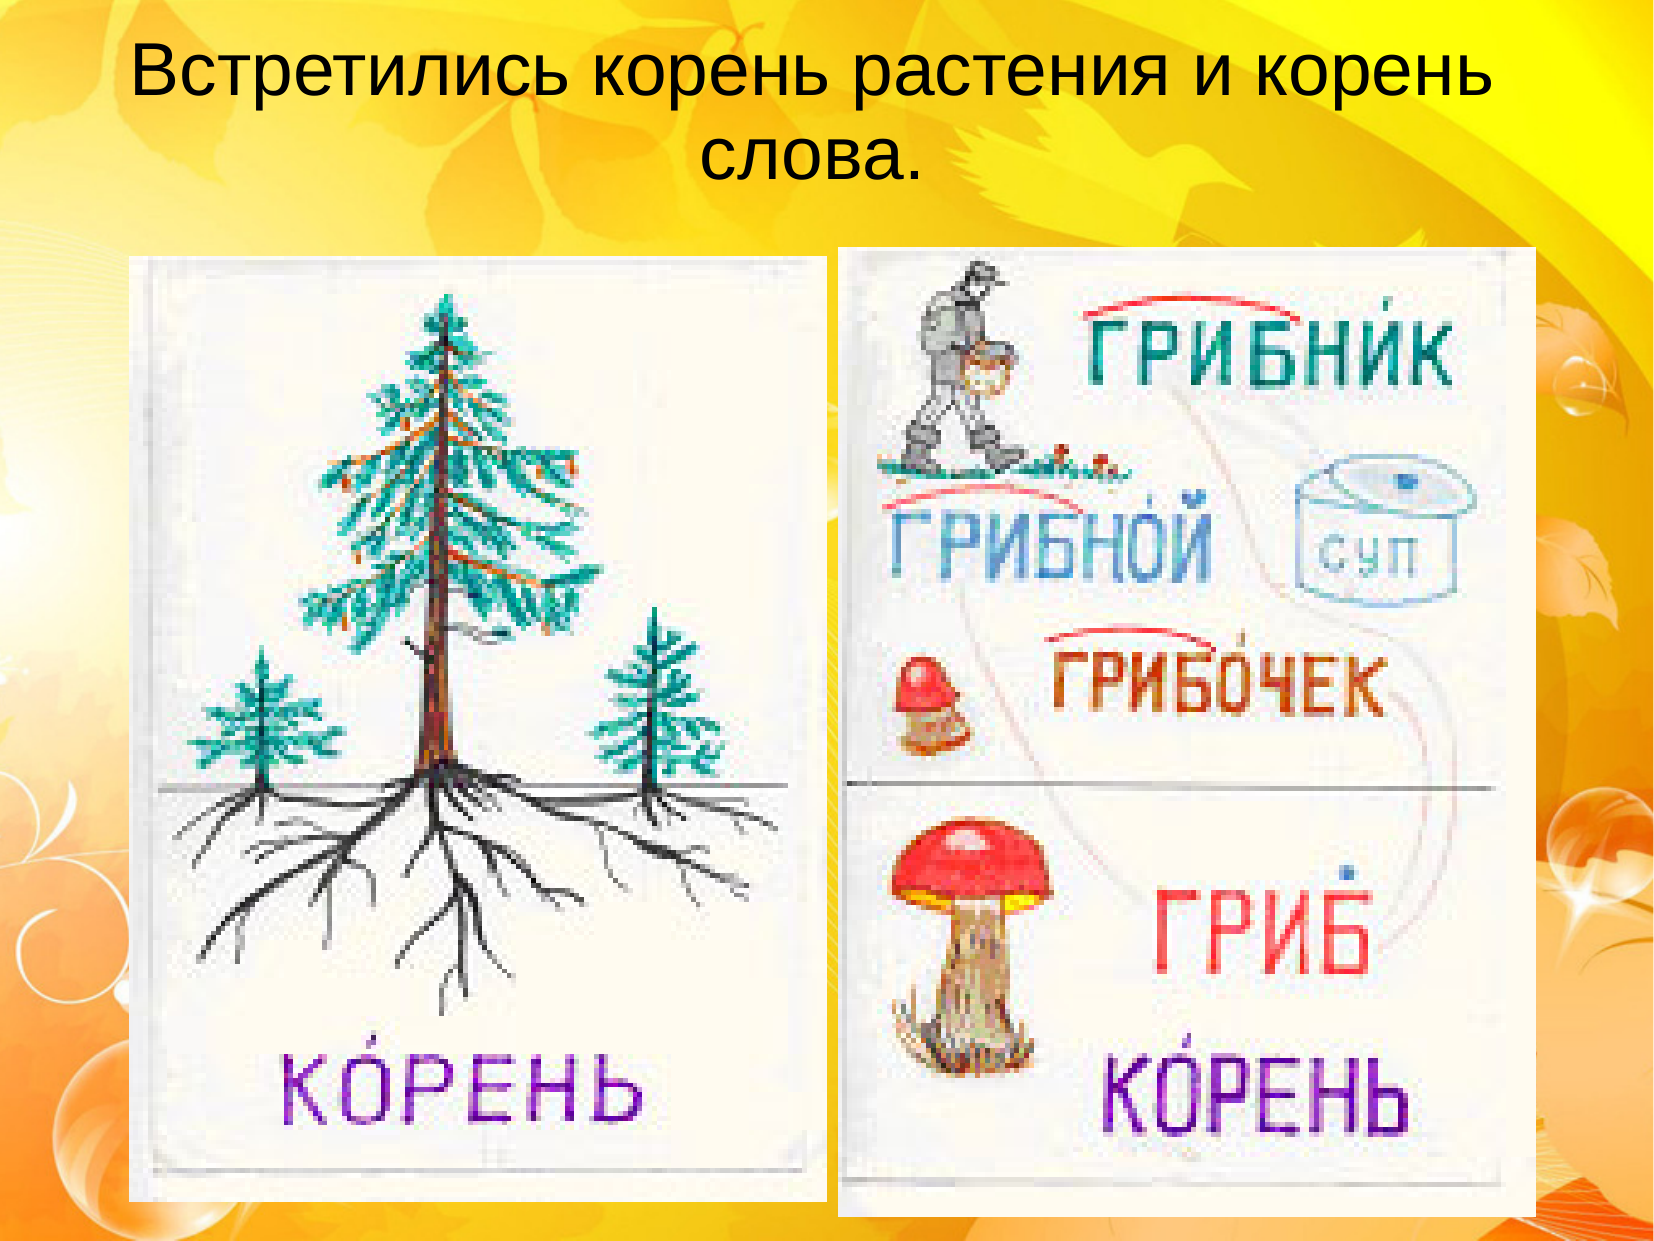

Встретились корень растения и корень слова.
#